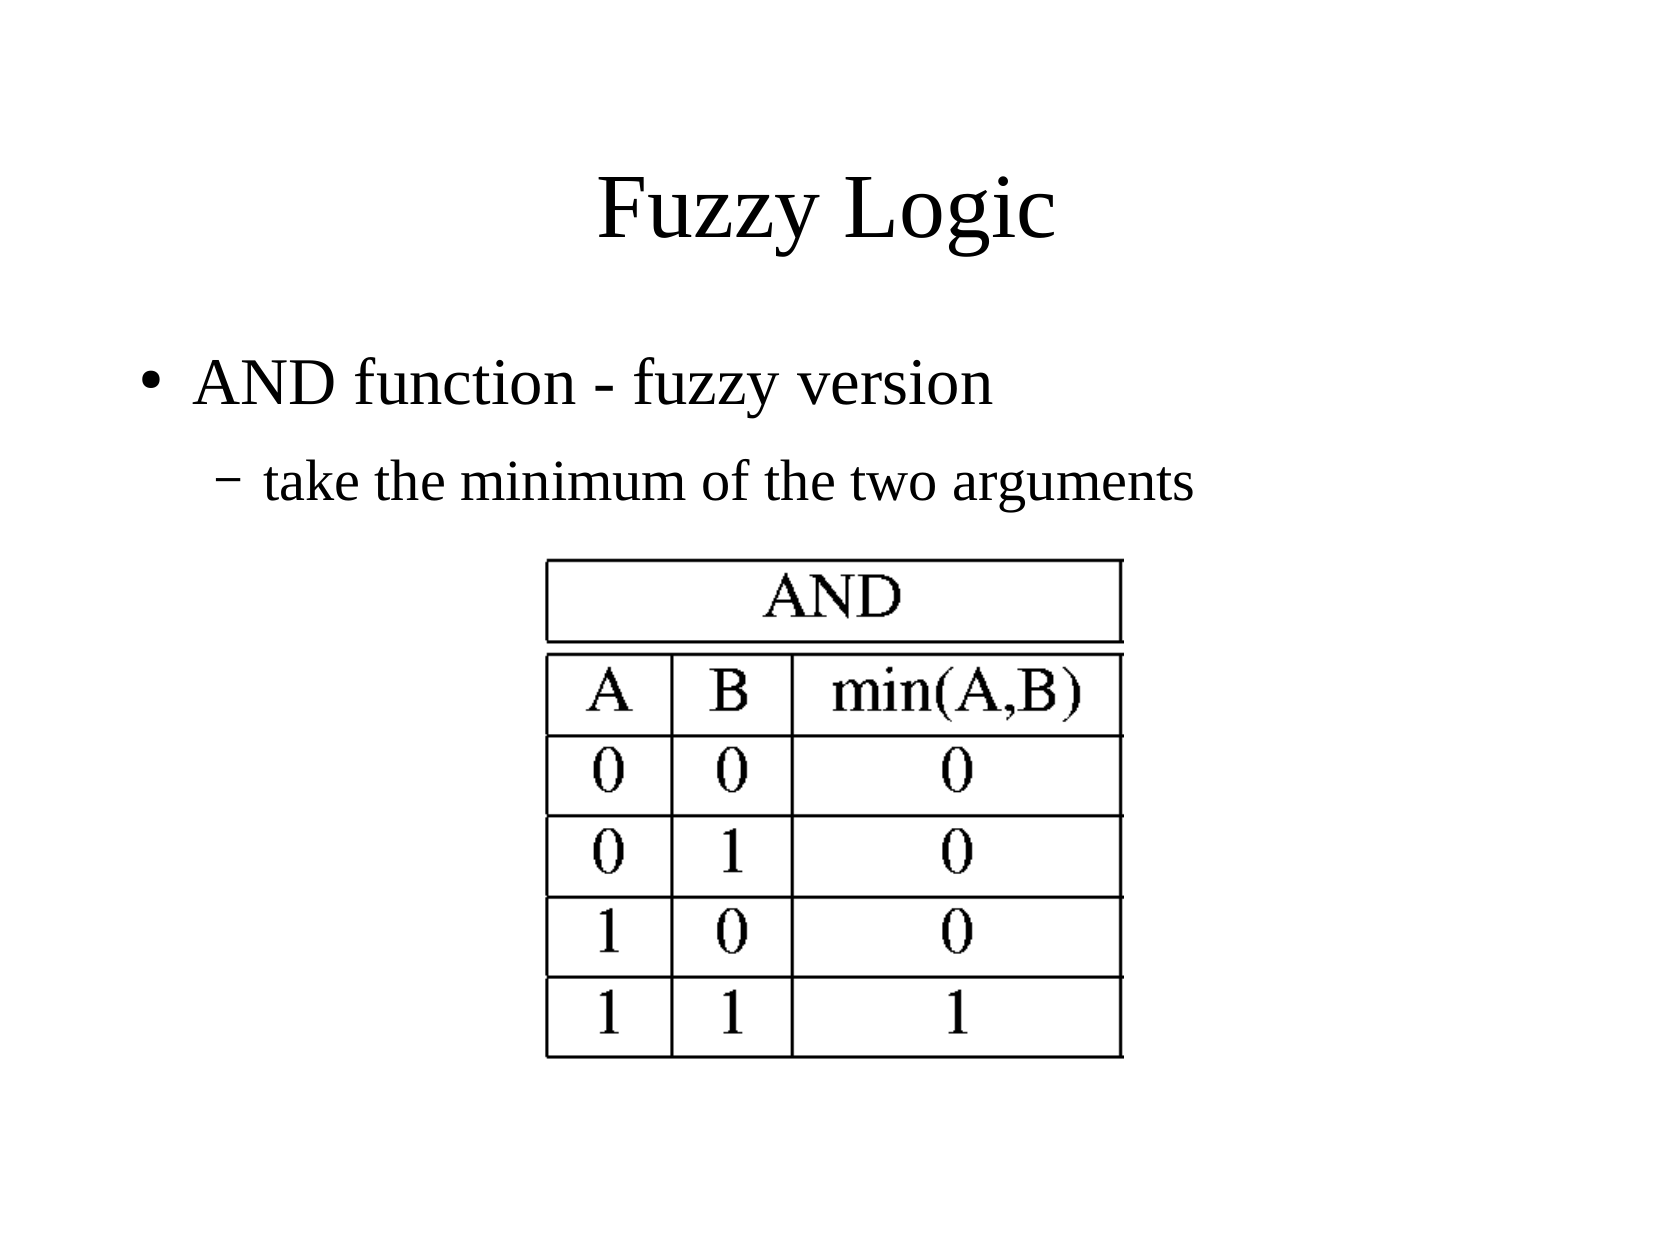

# Fuzzy Logic
AND function - fuzzy version
take the minimum of the two arguments